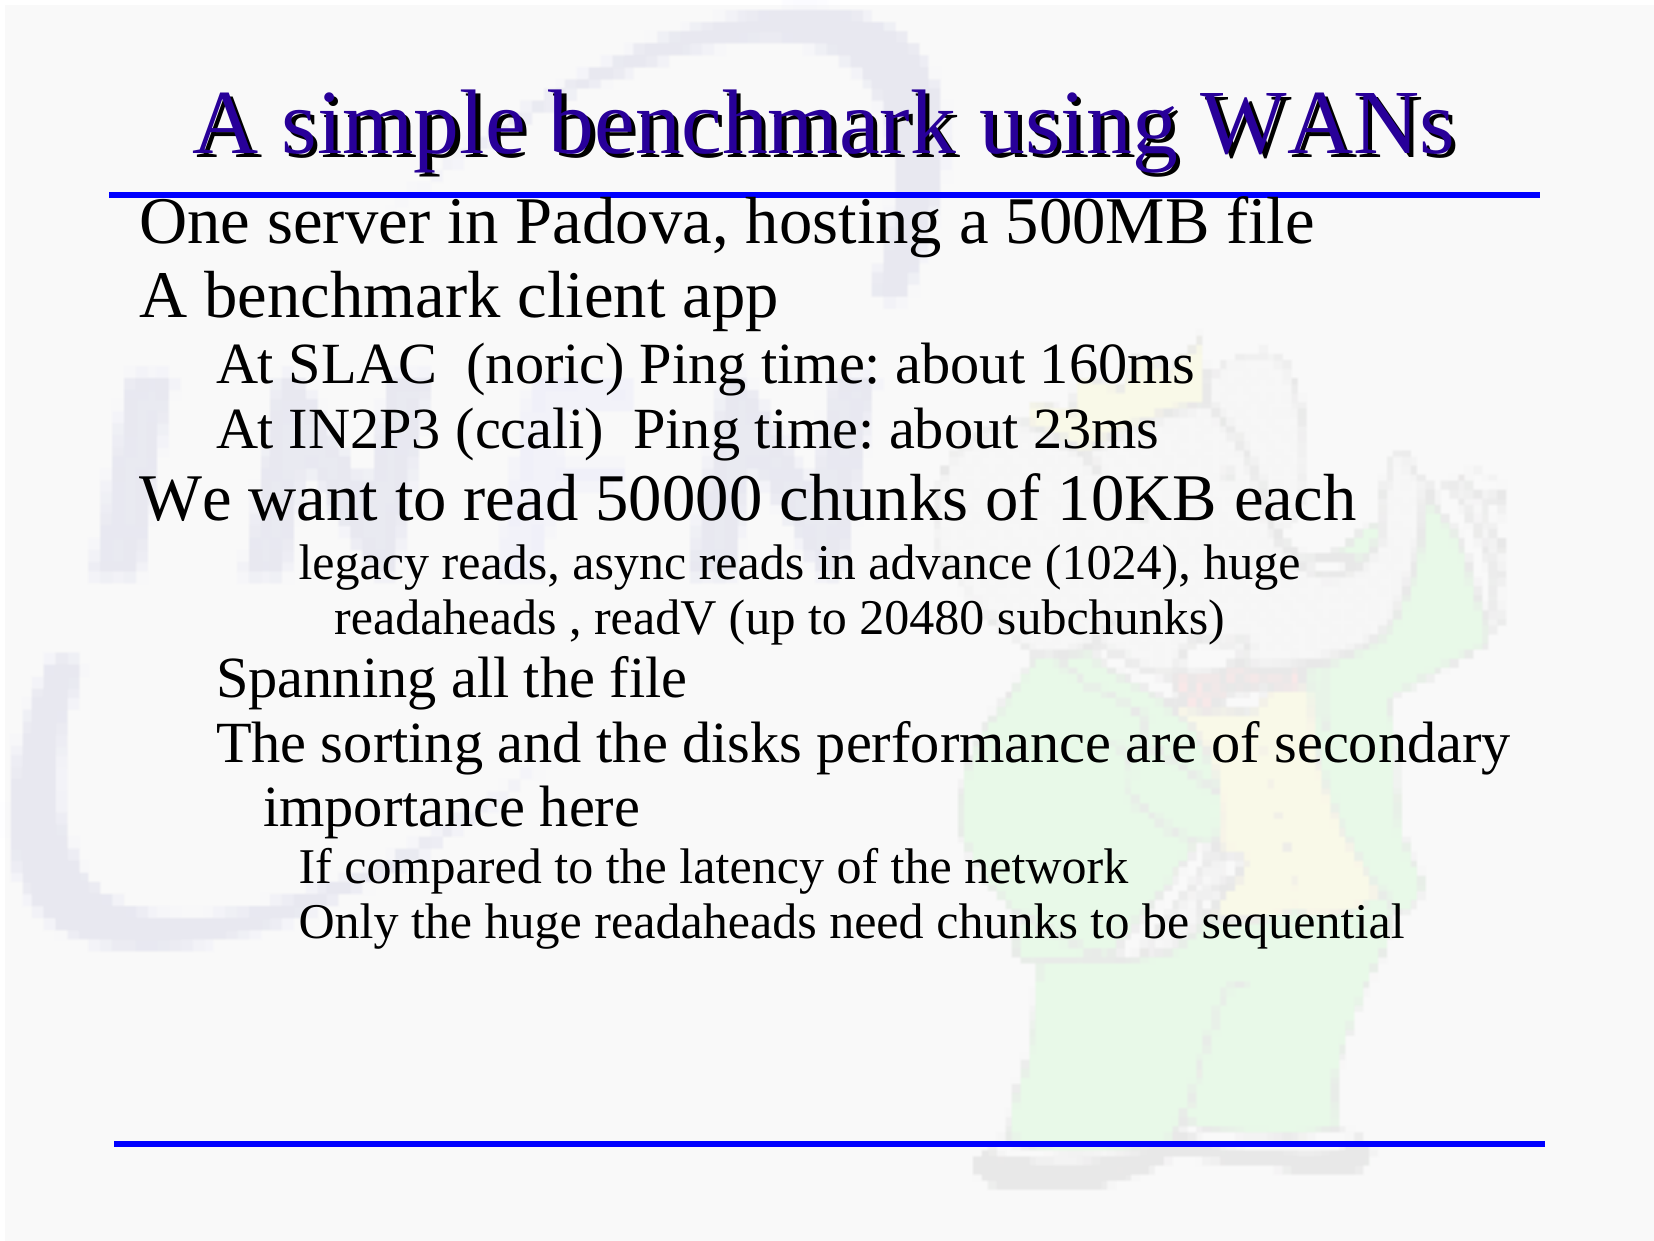

# A simple benchmark using WANs
One server in Padova, hosting a 500MB file
A benchmark client app
At SLAC (noric) Ping time: about 160ms
At IN2P3 (ccali) Ping time: about 23ms
We want to read 50000 chunks of 10KB each
legacy reads, async reads in advance (1024), huge readaheads , readV (up to 20480 subchunks)
Spanning all the file
The sorting and the disks performance are of secondary importance here
If compared to the latency of the network
Only the huge readaheads need chunks to be sequential